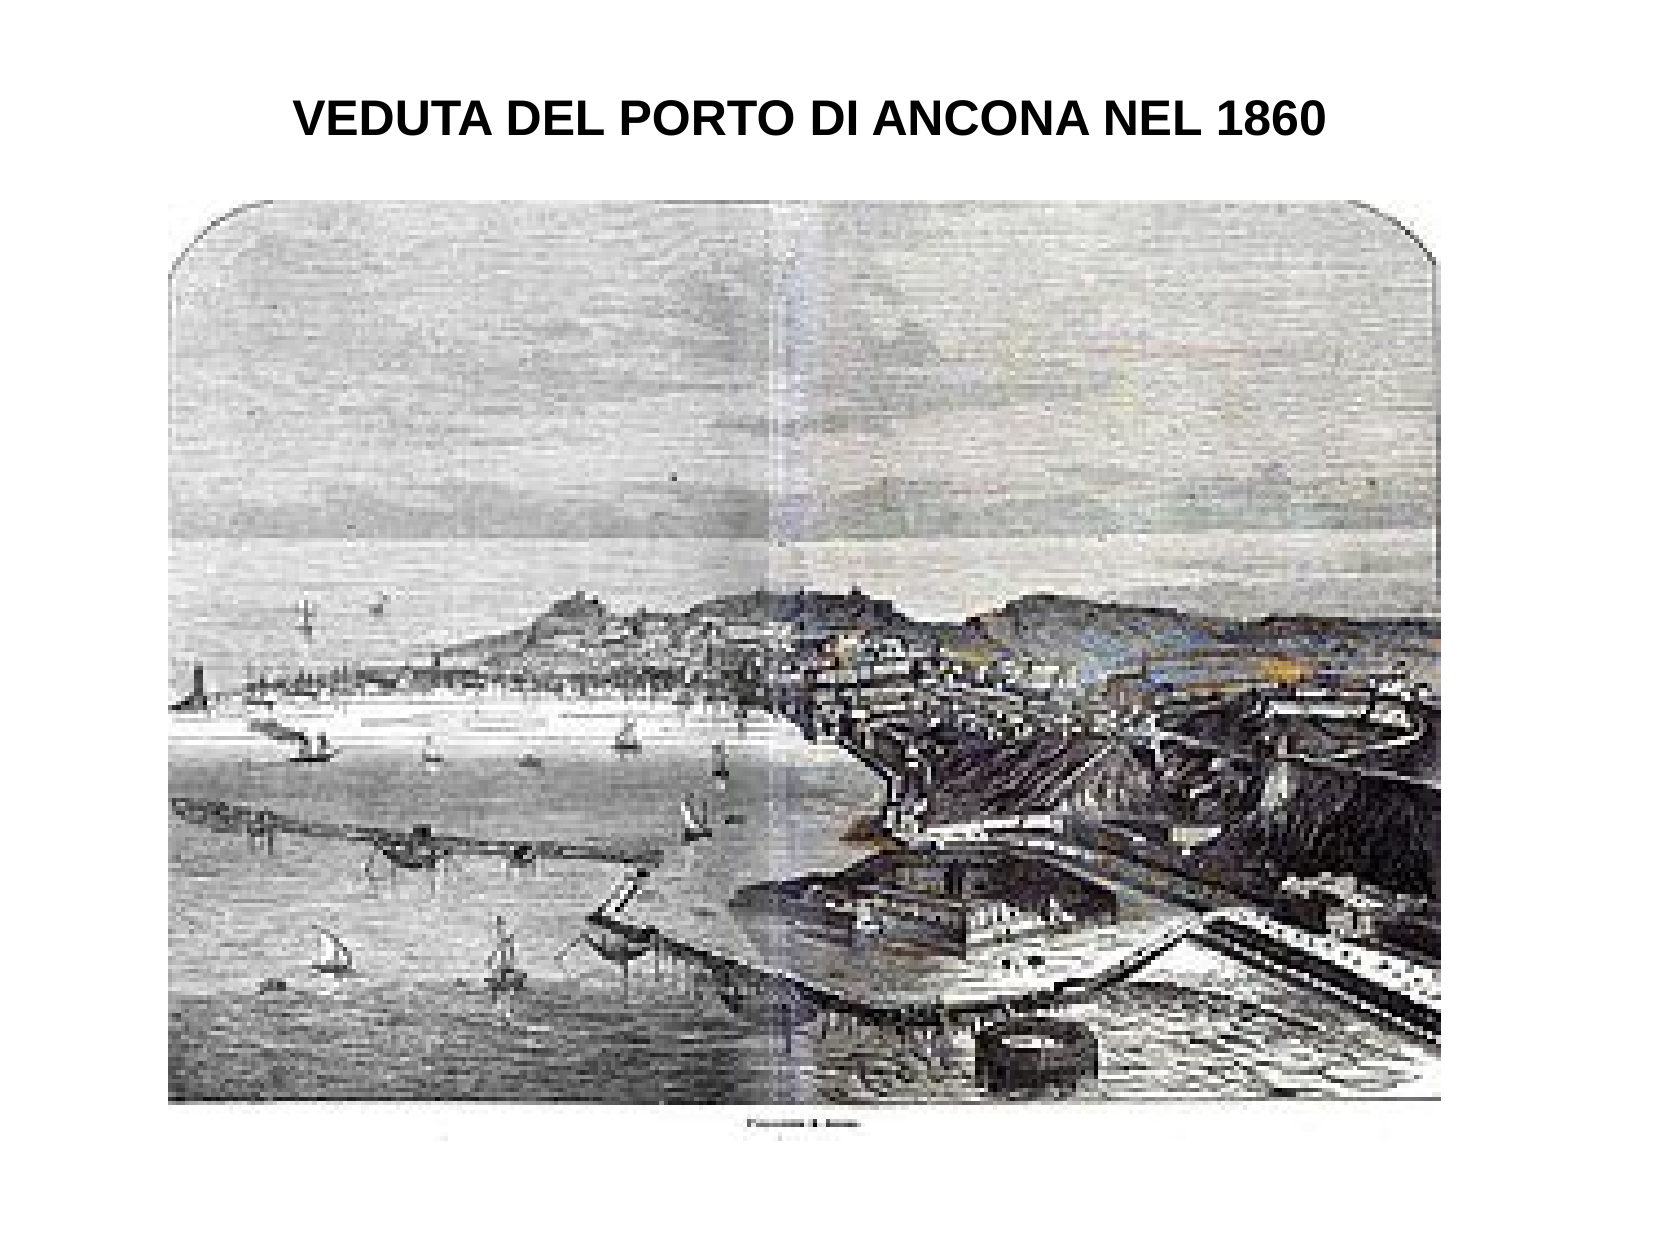

VEDUTA DEL PORTO DI ANCONA NEL 1860